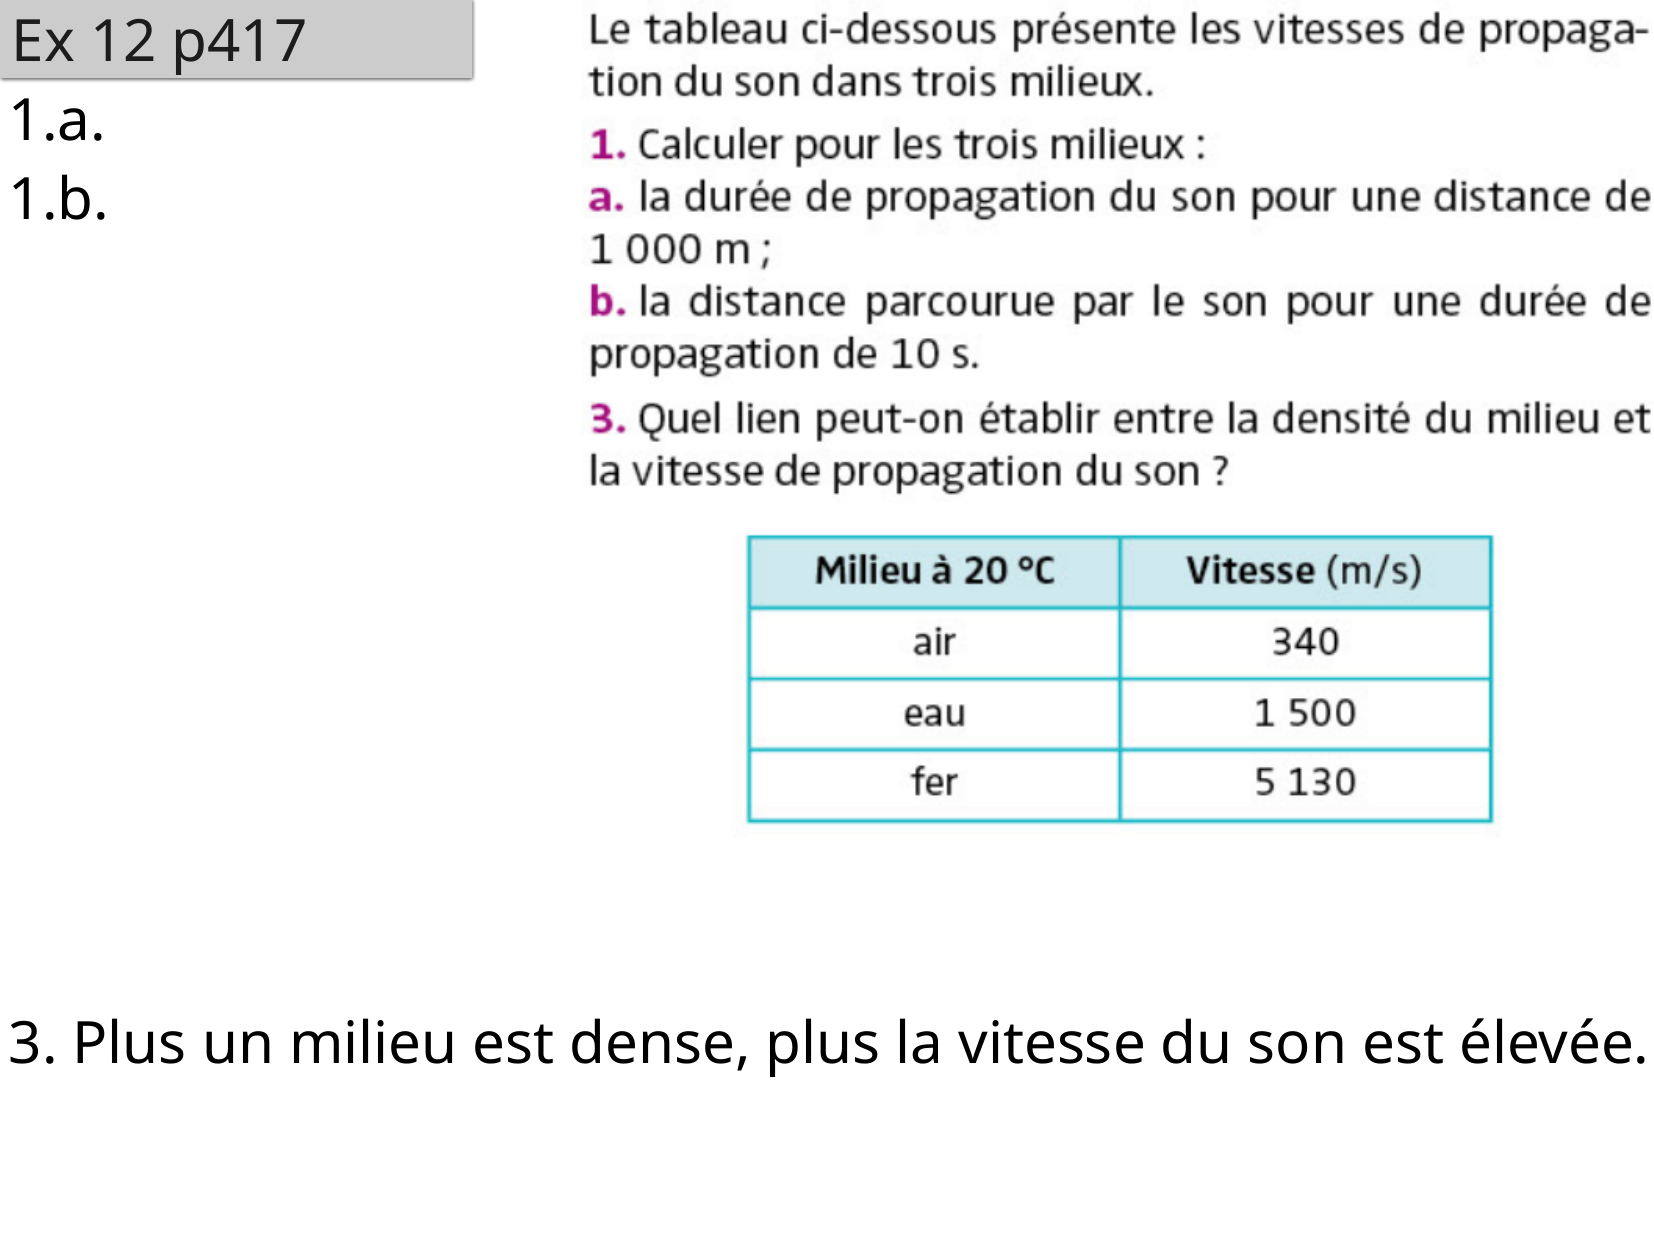

# Ex 12 p417
1.a.
1.b.
3. Plus un milieu est dense, plus la vitesse du son est élevée.